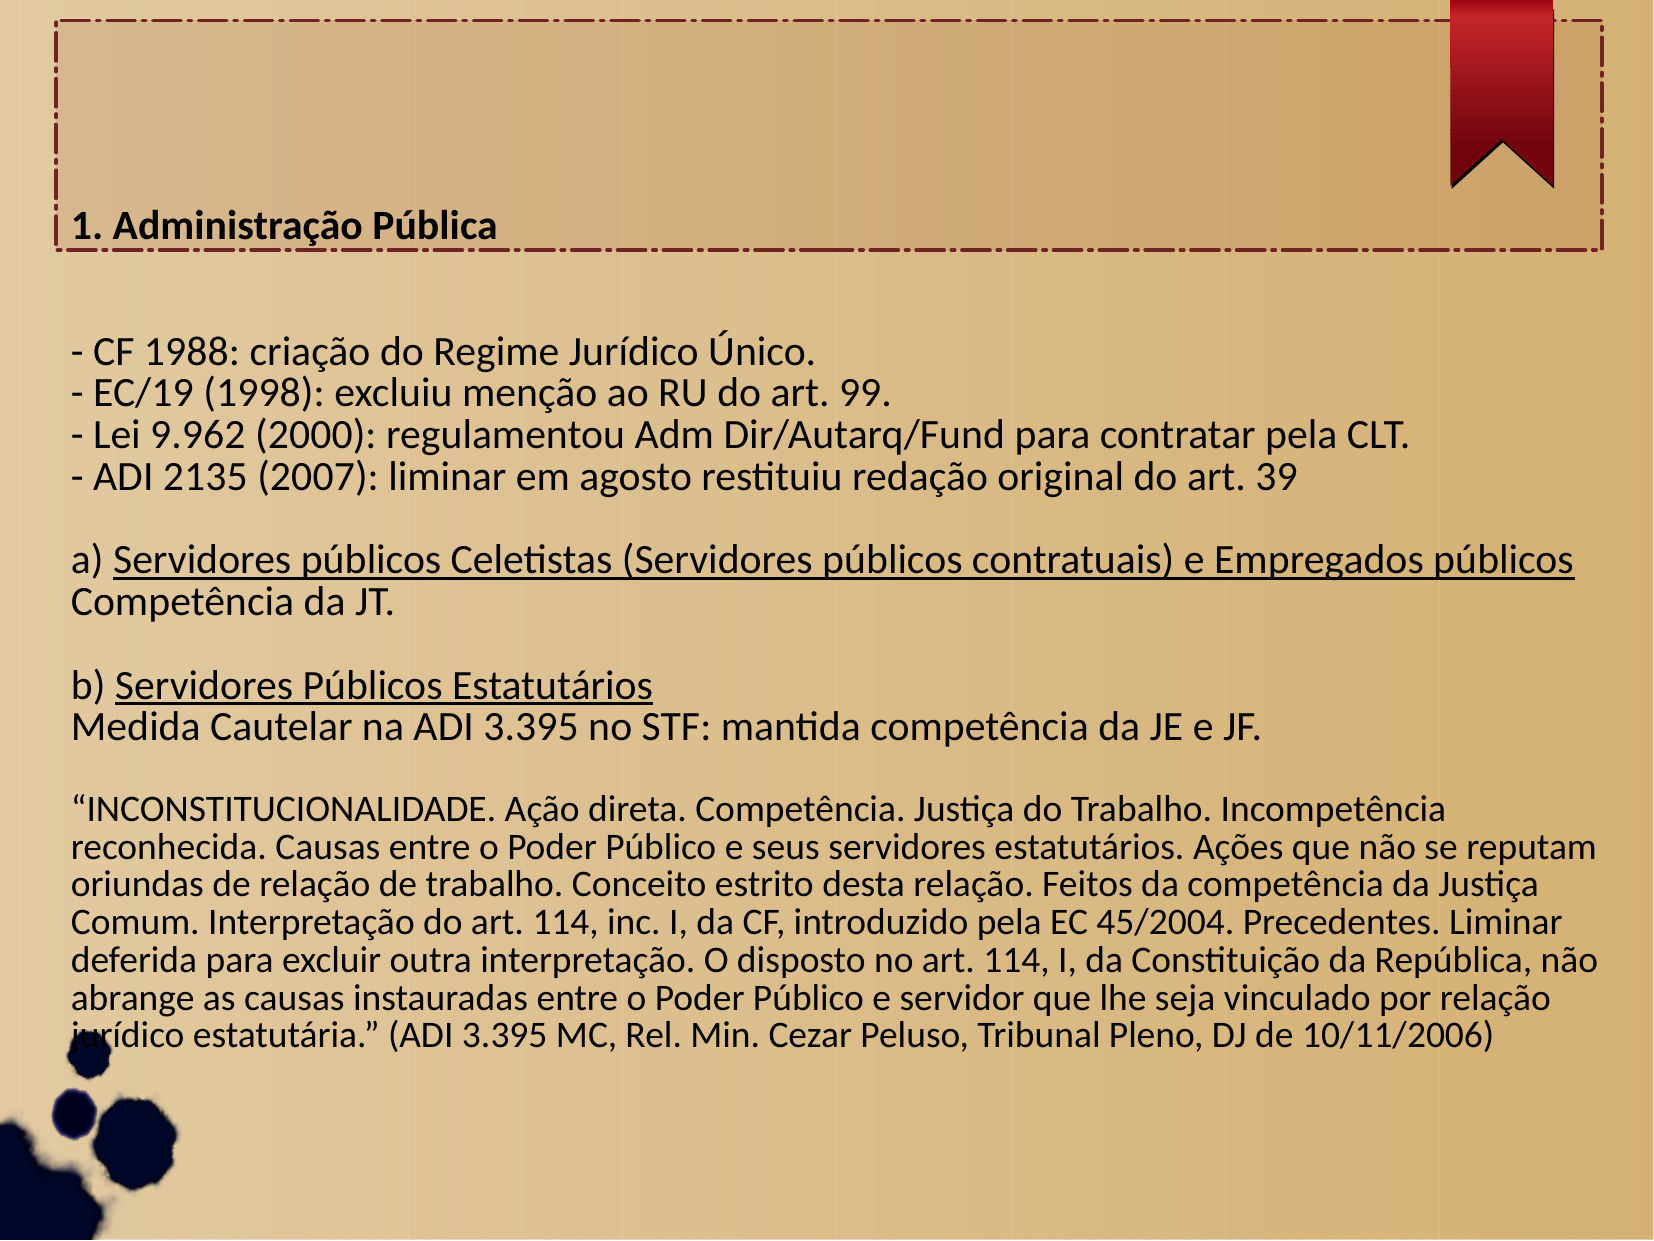

# 1. Administração Pública - CF 1988: criação do Regime Jurídico Único. - EC/19 (1998): excluiu menção ao RU do art. 99. - Lei 9.962 (2000): regulamentou Adm Dir/Autarq/Fund para contratar pela CLT. - ADI 2135 (2007): liminar em agosto restituiu redação original do art. 39 a) Servidores públicos Celetistas (Servidores públicos contratuais) e Empregados públicos Competência da JT. b) Servidores Públicos Estatutários Medida Cautelar na ADI 3.395 no STF: mantida competência da JE e JF. “INCONSTITUCIONALIDADE. Ação direta. Competência. Justiça do Trabalho. Incompetência reconhecida. Causas entre o Poder Público e seus servidores estatutários. Ações que não se reputam oriundas de relação de trabalho. Conceito estrito desta relação. Feitos da competência da Justiça Comum. Interpretação do art. 114, inc. I, da CF, introduzido pela EC 45/2004. Precedentes. Liminar deferida para excluir outra interpretação. O disposto no art. 114, I, da Constituição da República, não abrange as causas instauradas entre o Poder Público e servidor que lhe seja vinculado por relação jurídico estatutária.” (ADI 3.395 MC, Rel. Min. Cezar Peluso, Tribunal Pleno, DJ de 10/11/2006)